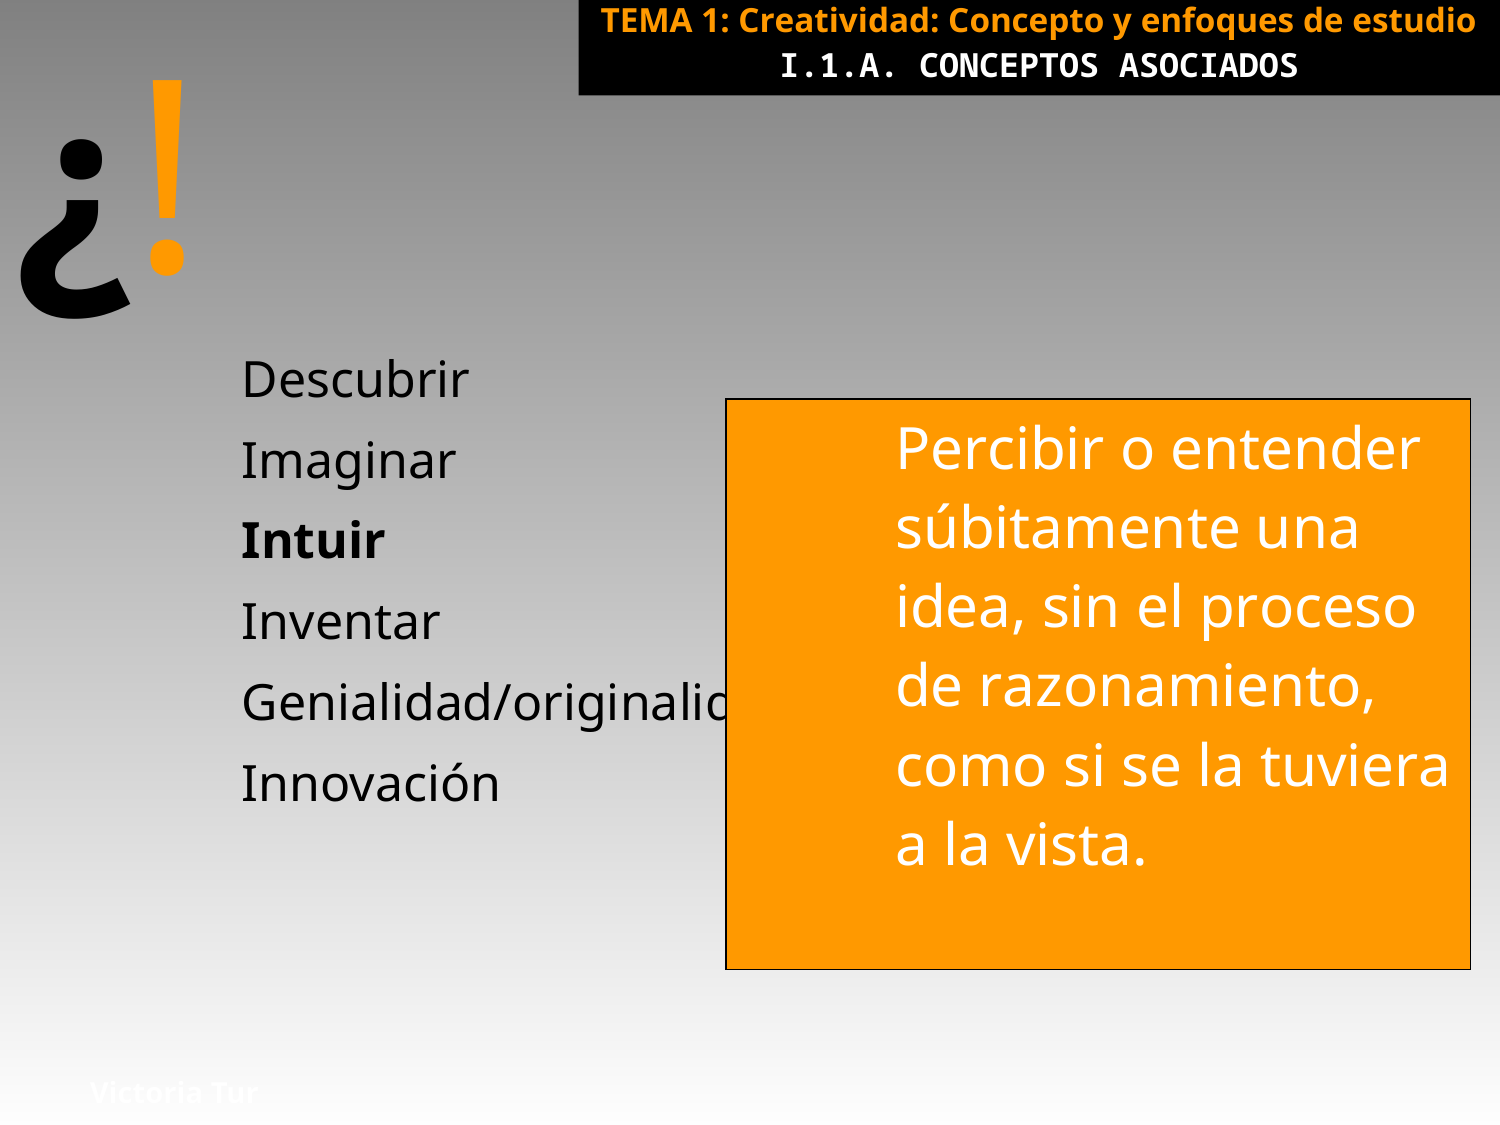

T1
TEMA 1: Creatividad: Concepto y enfoques de estudio
I.1.A. CONCEPTOS ASOCIADOS
# Descubrir
Imaginar
Intuir
Inventar
Genialidad/originalidad
Innovación
Percibir o entender súbitamente una idea, sin el proceso de razonamiento, como si se la tuviera a la vista.